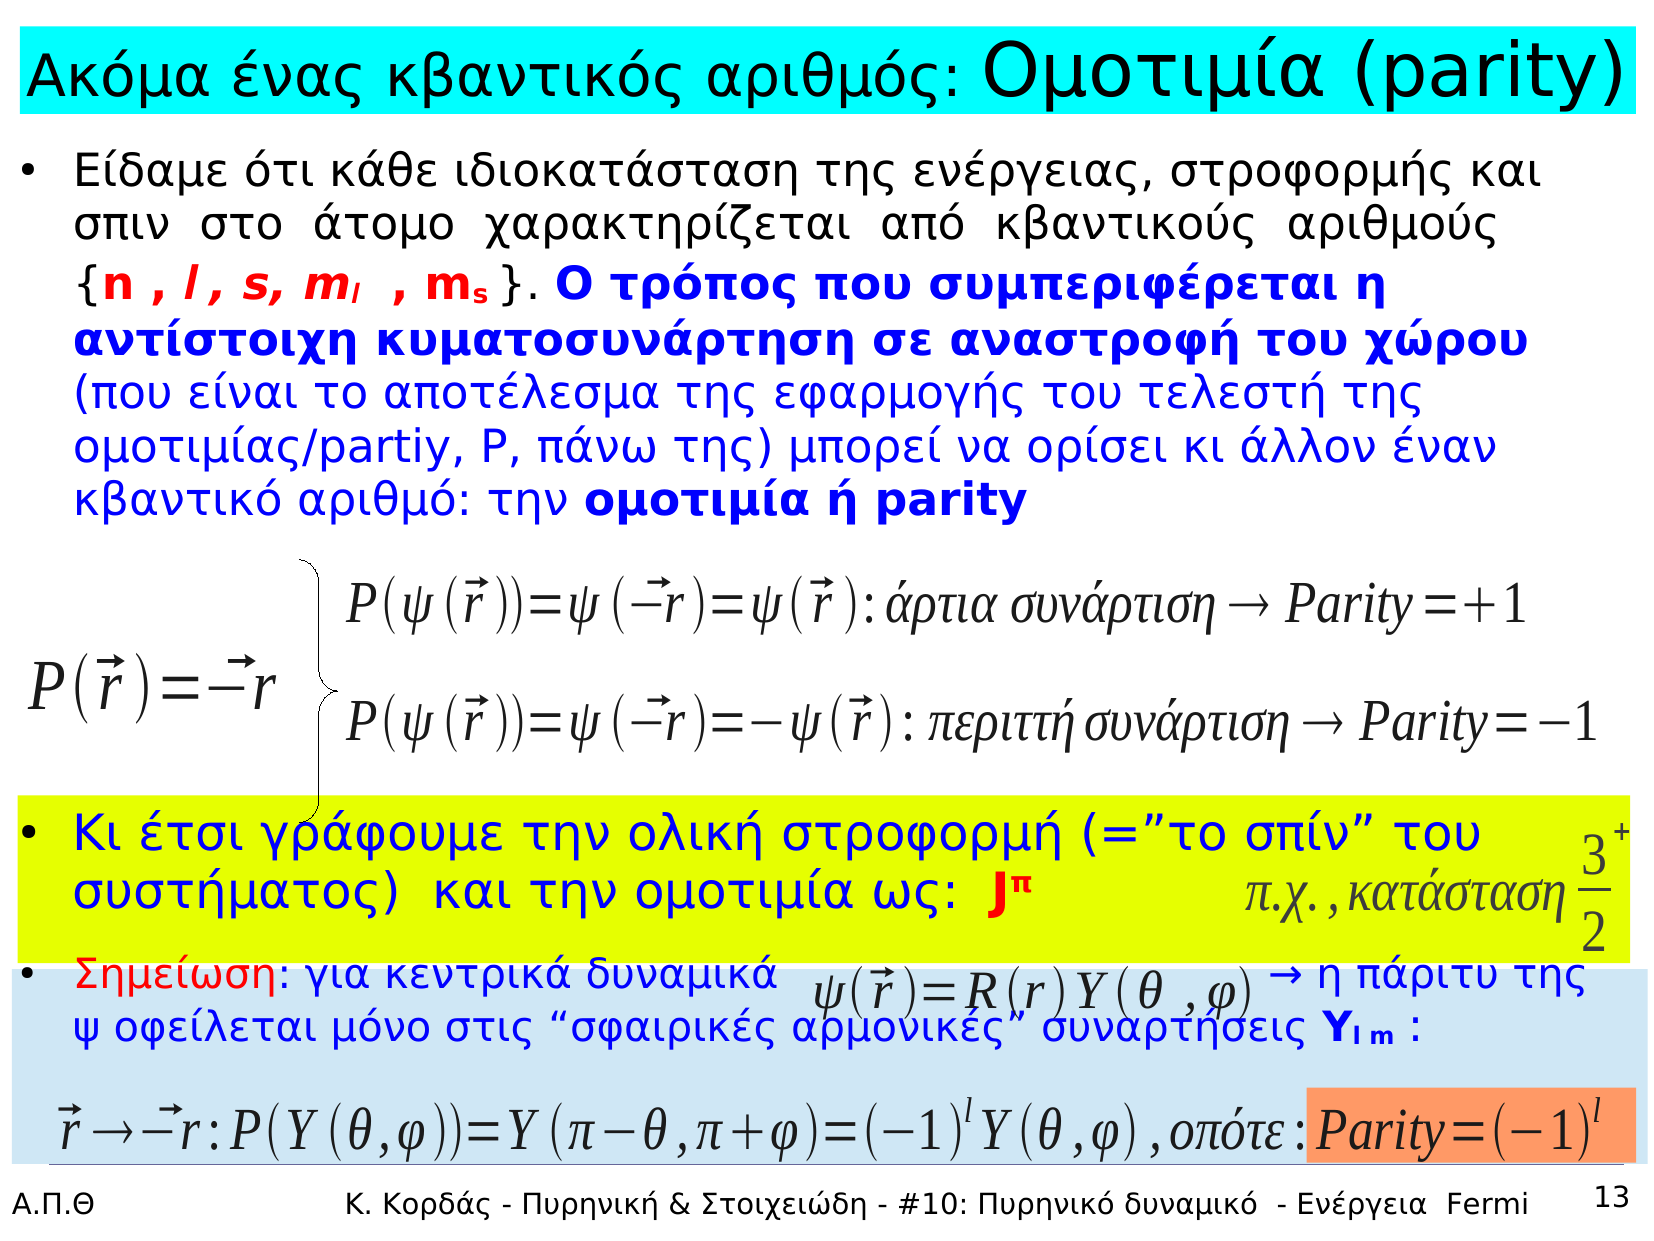

# Ακόμα ένας κβαντικός αριθμός: Ομοτιμία (parity)
Είδαμε ότι κάθε ιδιοκατάσταση της ενέργειας, στροφορμής και σπιν στο άτομο χαρακτηρίζεται από κβαντικούς αριθμούς {n , l , s, ml , ms }. Ο τρόπος που συμπεριφέρεται η αντίστοιχη κυματοσυνάρτηση σε αναστροφή του χώρου (που είναι το αποτέλεσμα της εφαρμογής του τελεστή της ομοτιμίας/partiy, P, πάνω της) μπορεί να ορίσει κι άλλον έναν κβαντικό αριθμό: την ομοτιμία ή parity
Κι έτσι γράφουμε την ολική στροφορμή (=”το σπίν” του συστήματος) και την ομοτιμία ως: Jπ
Σημείωση: για κεντρικά δυναμικά → η πάριτυ της ψ οφείλεται μόνο στις “σφαιρικές αρμονικές” συναρτήσεις Yl m :
13
Α.Π.Θ
Κ. Κορδάς - Πυρηνική & Στοιχειώδη - #10: Πυρηνικό δυναμικό - Ενέργεια Fermi
P